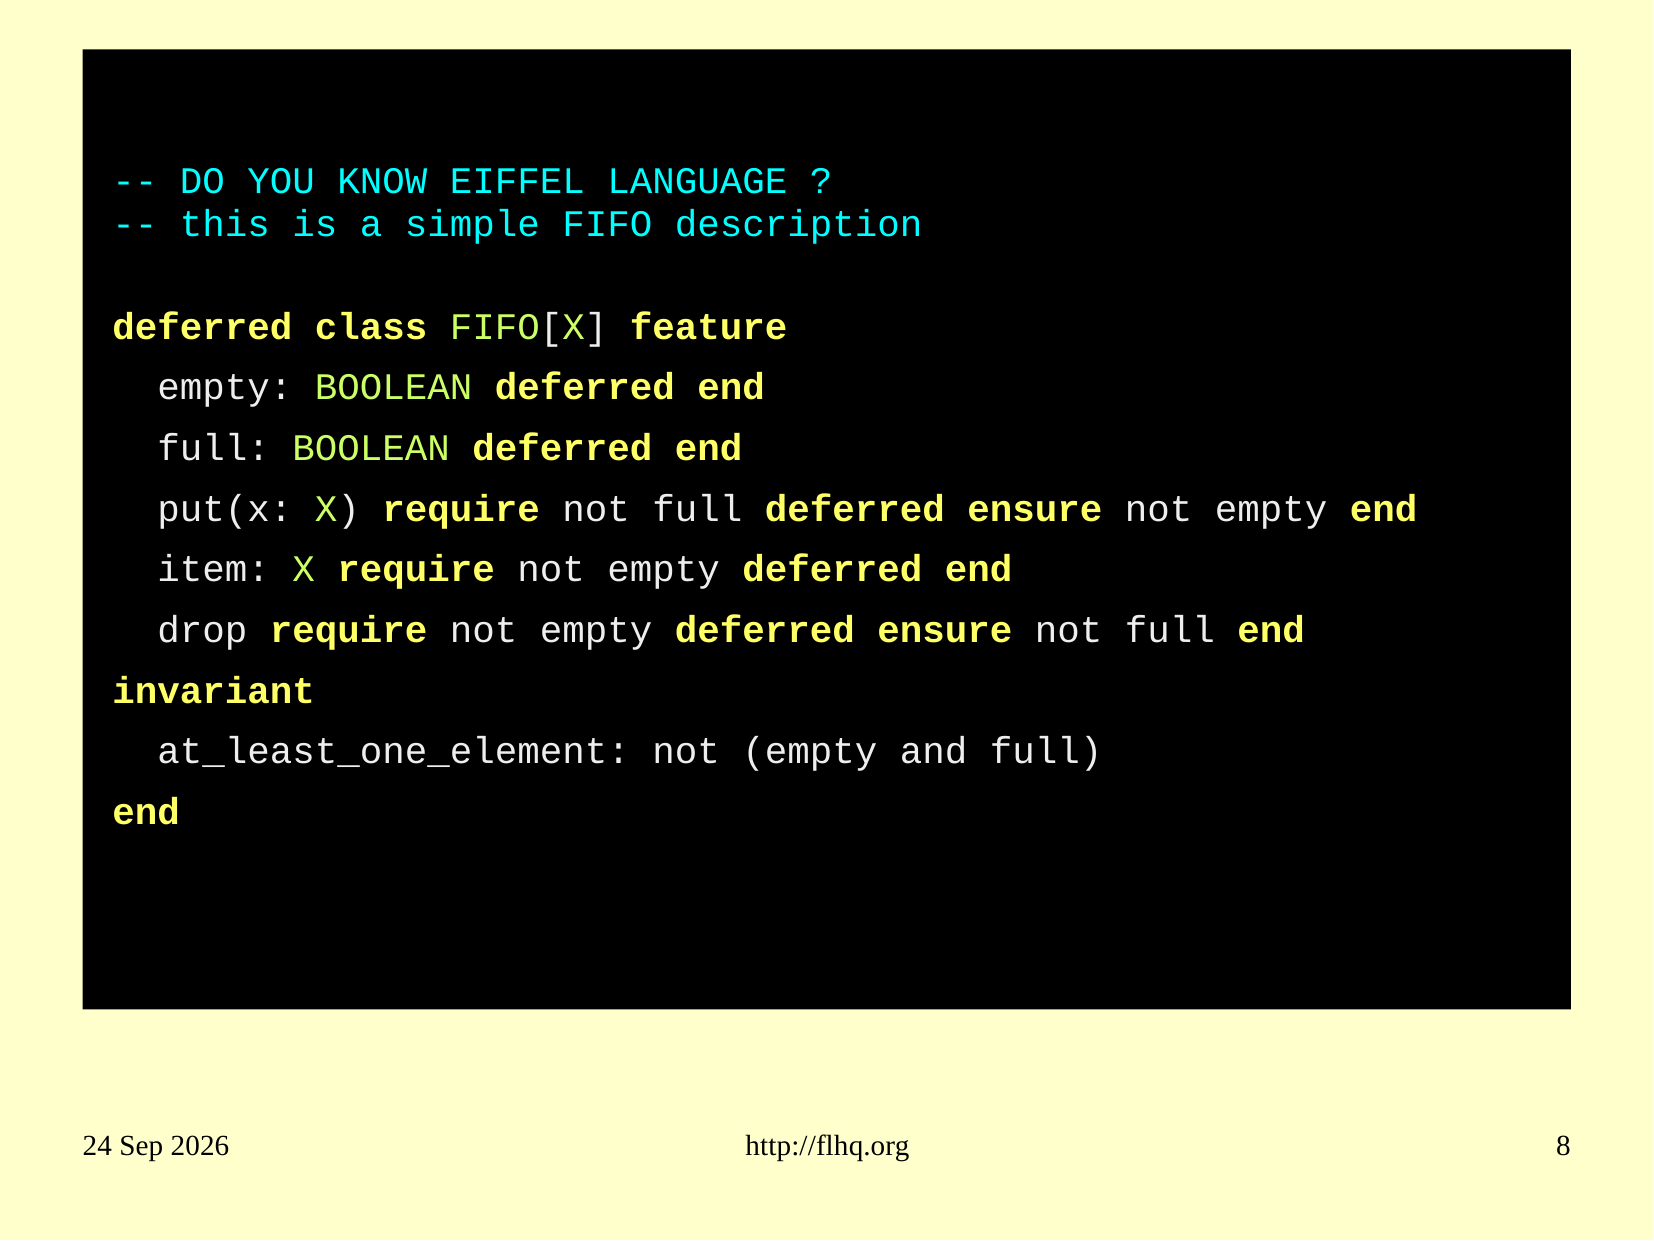

# -- DO YOU KNOW EIFFEL LANGUAGE ?
-- this is a simple FIFO description
deferred class FIFO[X] feature
 empty: BOOLEAN deferred end
 full: BOOLEAN deferred end
 put(x: X) require not full deferred ensure not empty end
 item: X require not empty deferred end
 drop require not empty deferred ensure not full end
invariant
 at_least_one_element: not (empty and full)
end
http://flhq.org
8